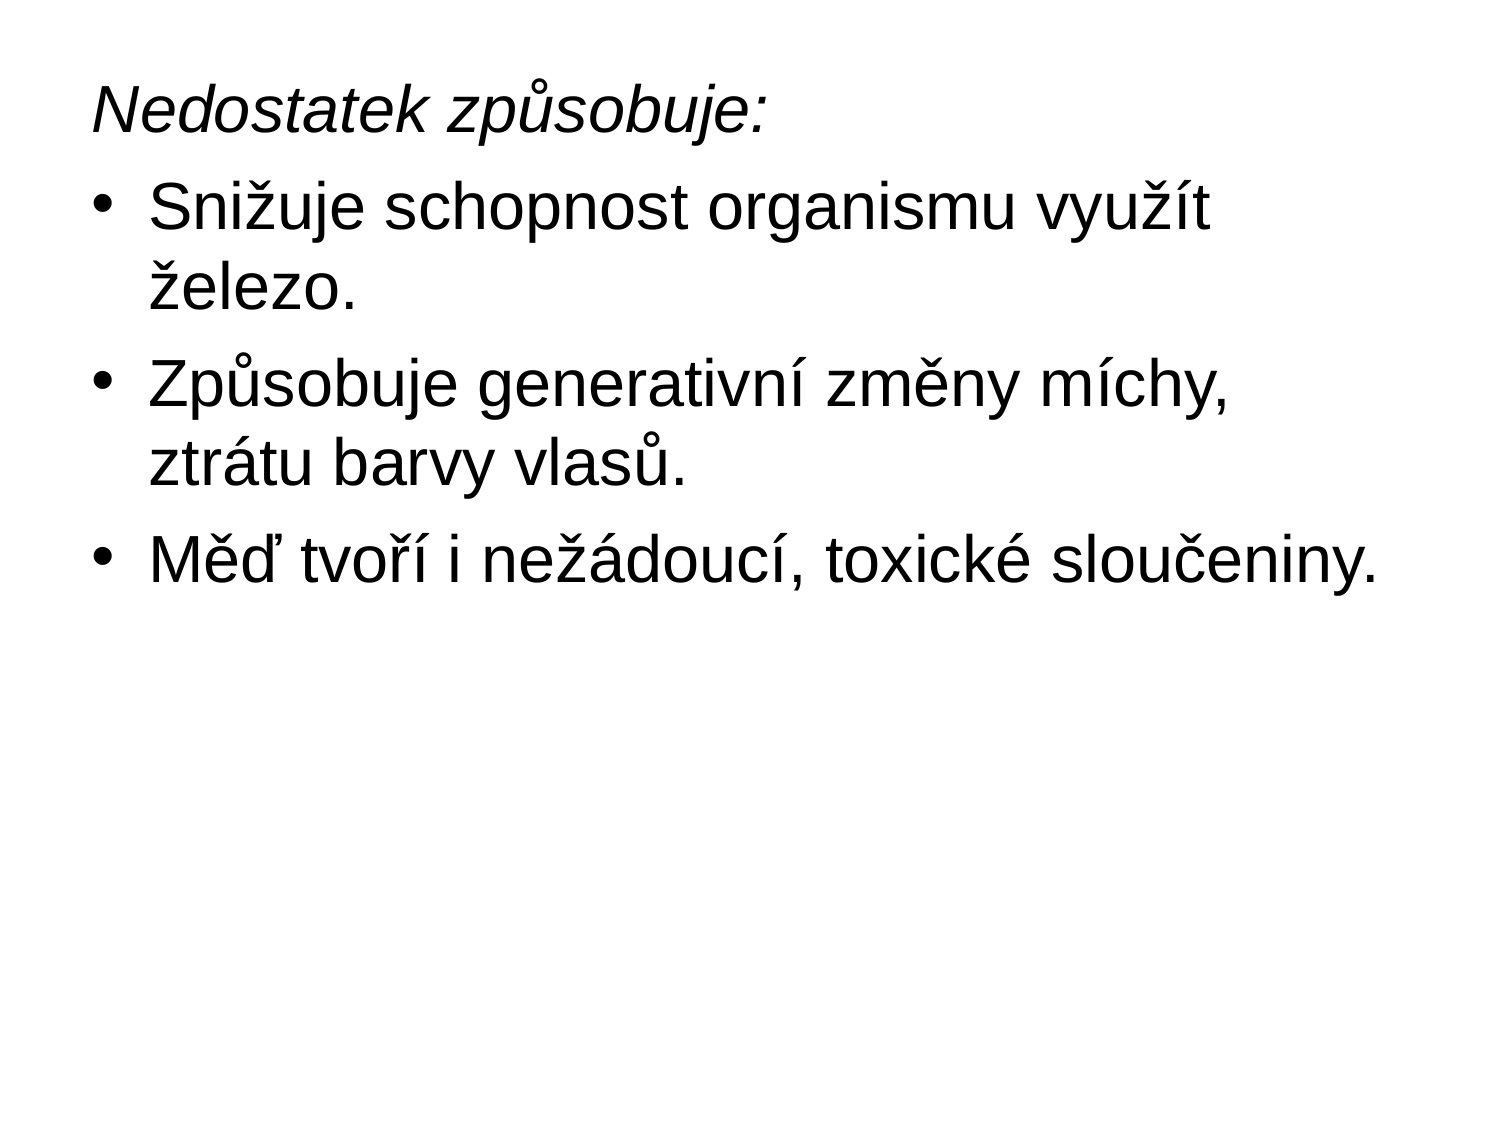

# Nedostatek způsobuje:
Snižuje schopnost organismu využít železo.
Způsobuje generativní změny míchy, ztrátu barvy vlasů.
Měď tvoří i nežádoucí, toxické sloučeniny.